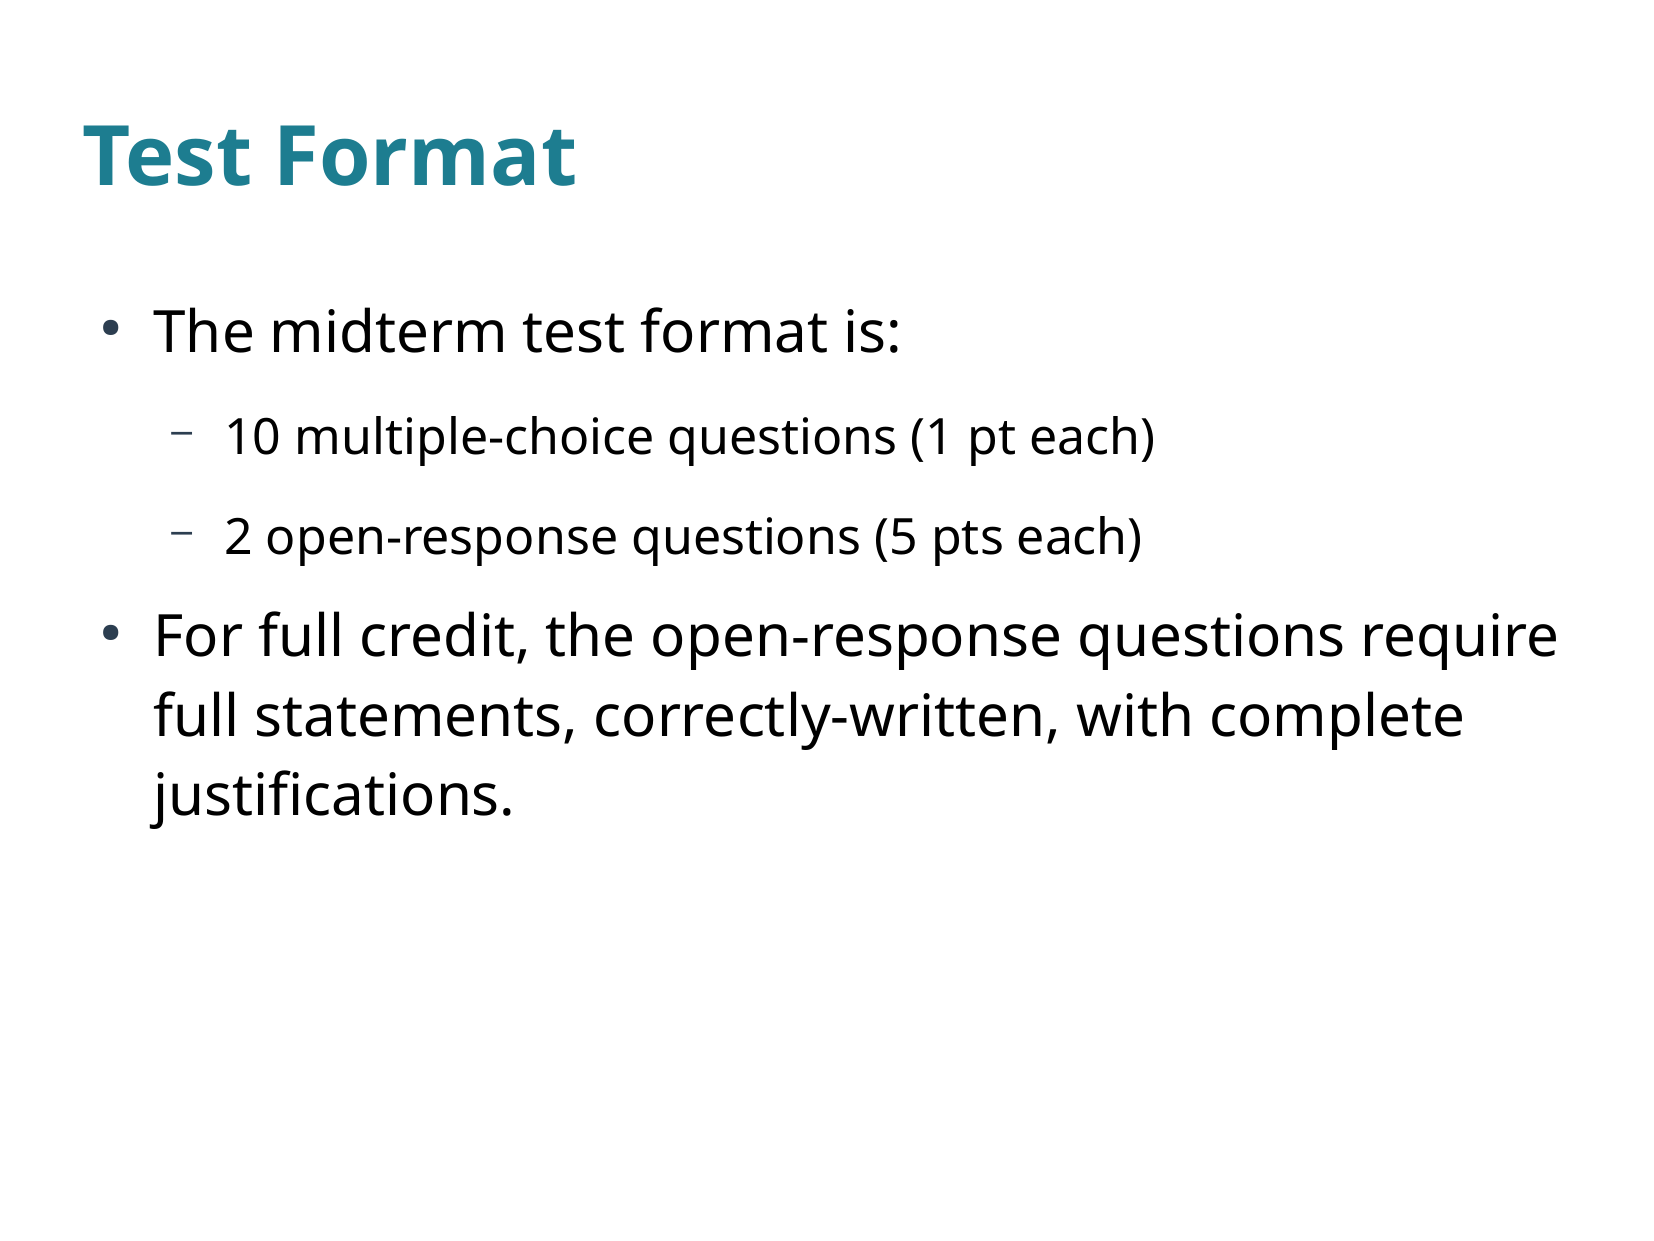

# Test Format
The midterm test format is:
10 multiple-choice questions (1 pt each)
2 open-response questions (5 pts each)
For full credit, the open-response questions require full statements, correctly-written, with complete justifications.